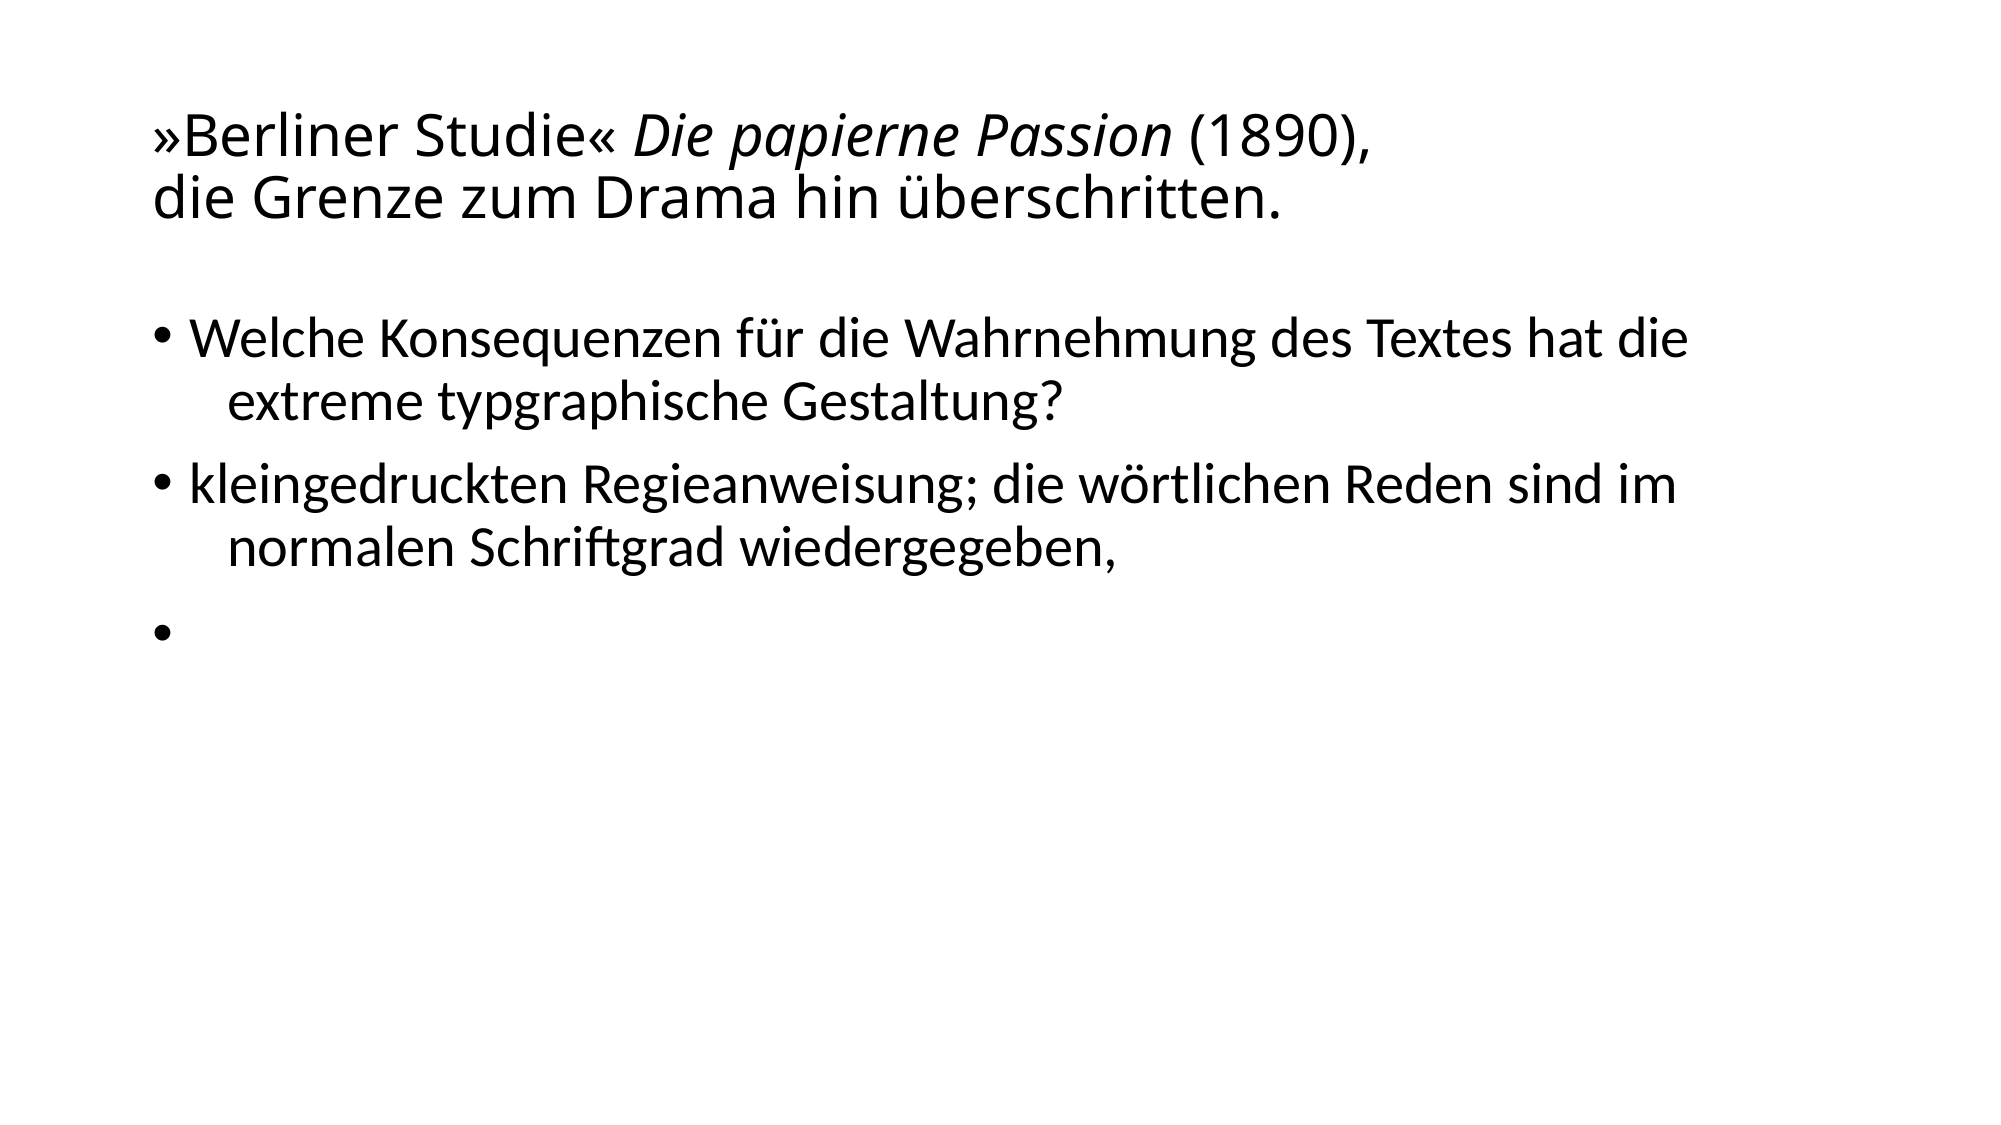

# »Berliner Studie« Die papierne Passion (1890), die Grenze zum Drama hin überschritten.
Welche Konsequenzen für die Wahrnehmung des Textes hat die extreme typgraphische Gestaltung?
kleingedruckten Regieanweisung; die wörtlichen Reden sind im normalen Schriftgrad wiedergegeben,